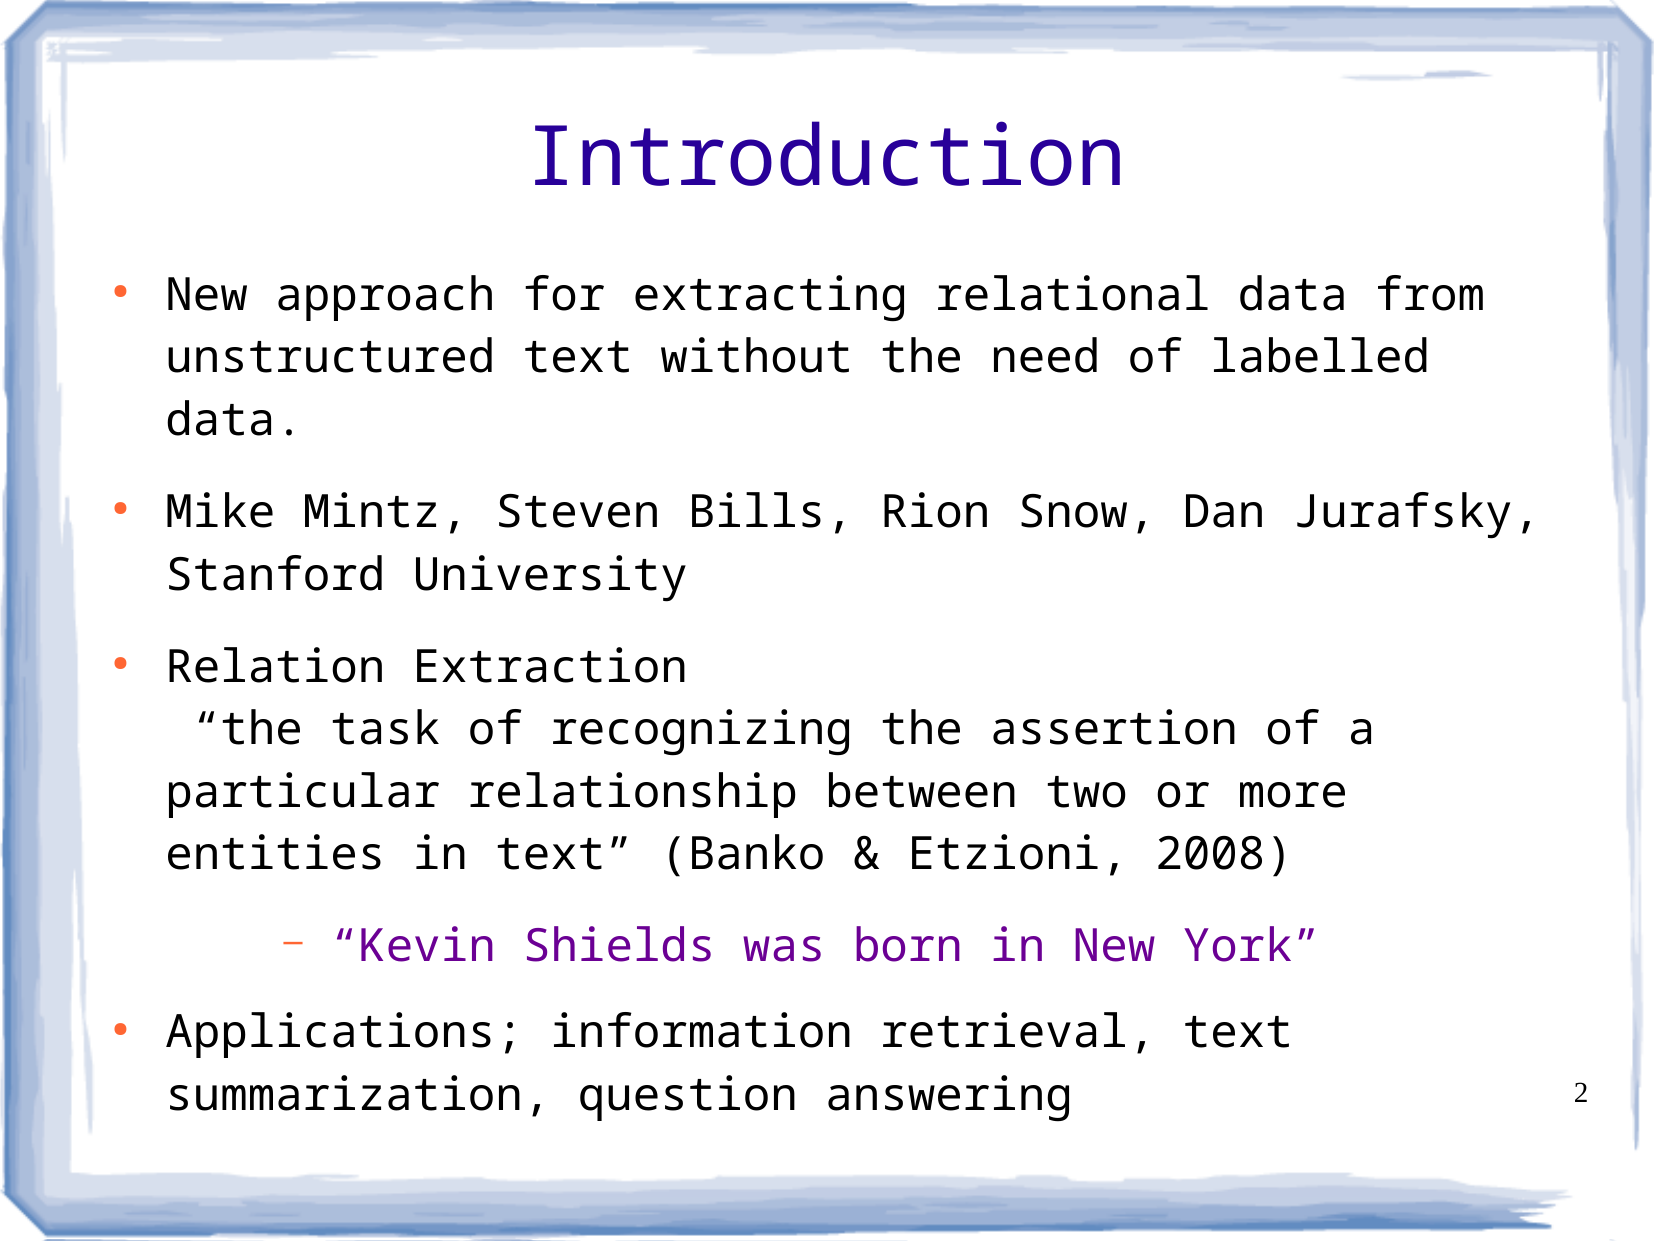

# Introduction
New approach for extracting relational data from unstructured text without the need of labelled data.
Mike Mintz, Steven Bills, Rion Snow, Dan Jurafsky, Stanford University
Relation Extraction
 “the task of recognizing the assertion of a particular relationship between two or more entities in text” (Banko & Etzioni, 2008)
“Kevin Shields was born in New York”
Applications; information retrieval, text summarization, question answering
2